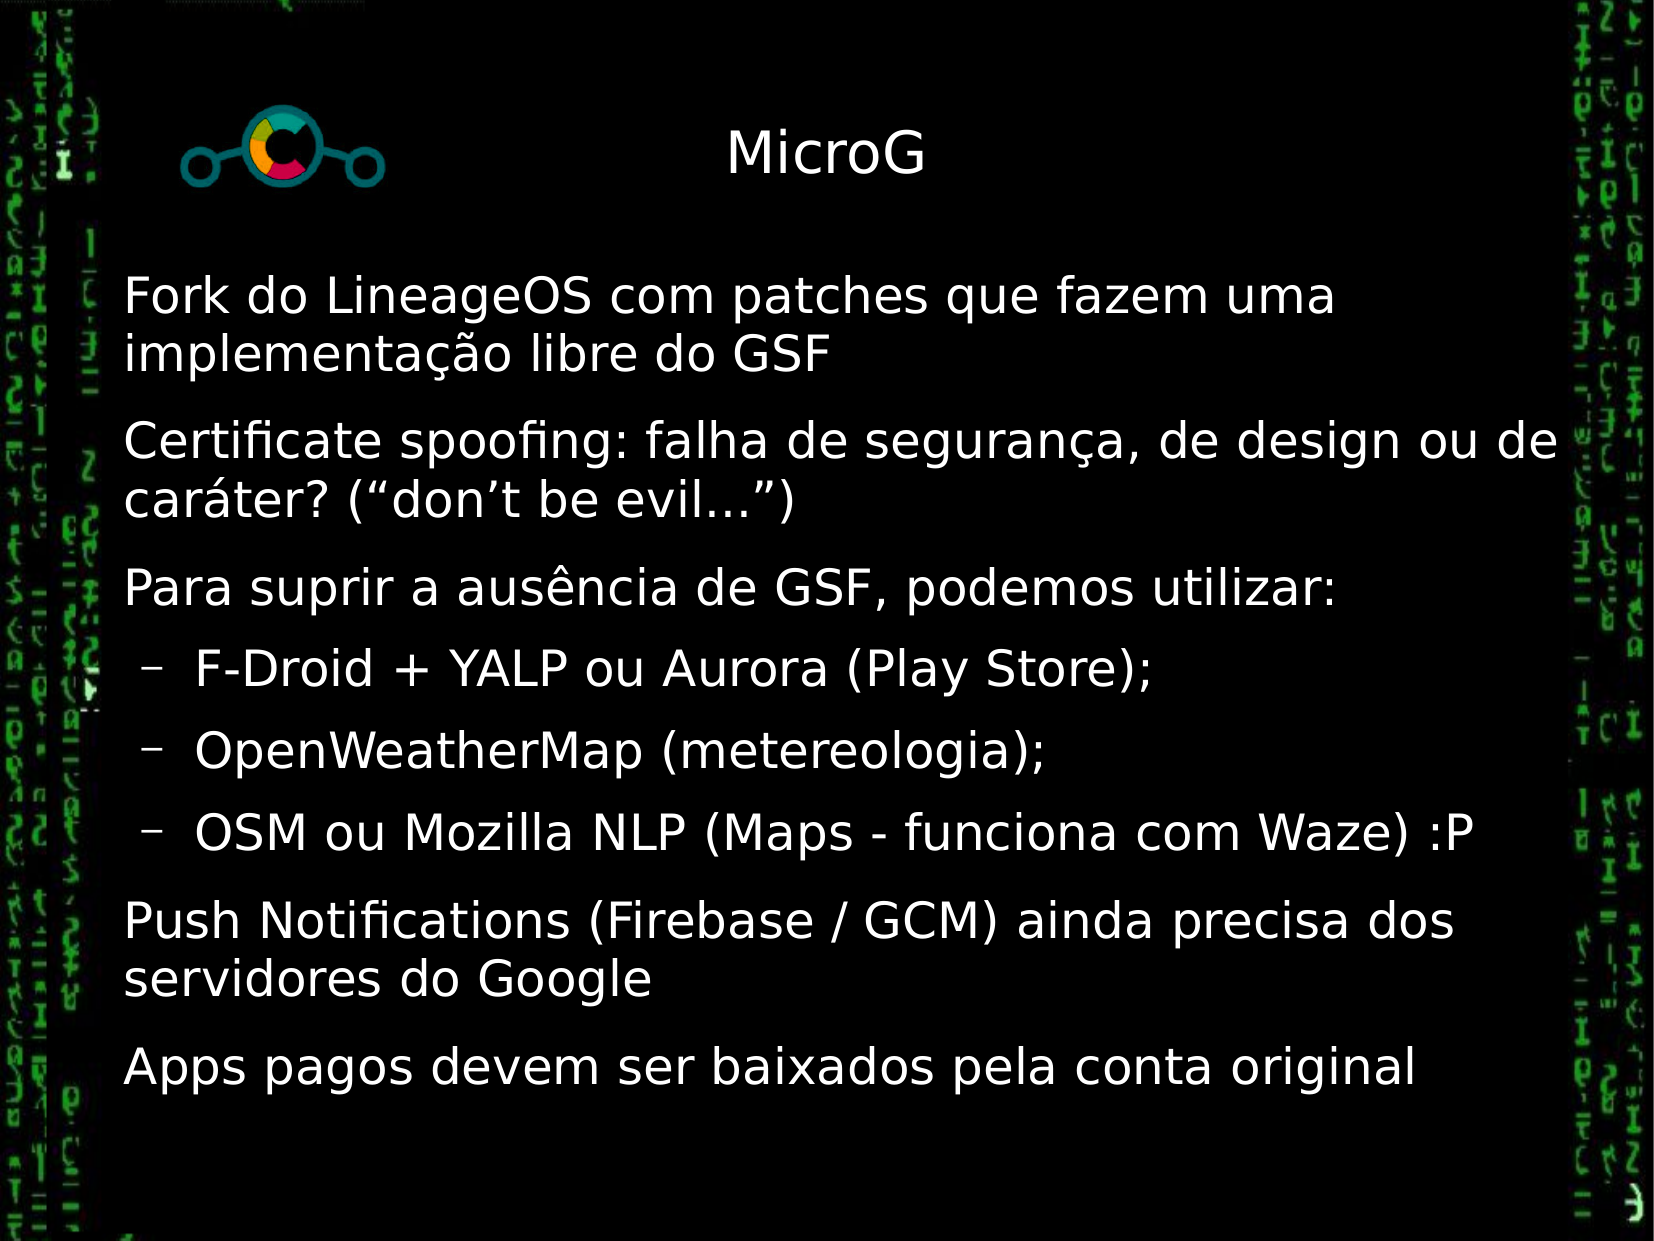

# MicroG
Fork do LineageOS com patches que fazem uma implementação libre do GSF
Certificate spoofing: falha de segurança, de design ou de caráter? (“don’t be evil...”)
Para suprir a ausência de GSF, podemos utilizar:
F-Droid + YALP ou Aurora (Play Store);
OpenWeatherMap (metereologia);
OSM ou Mozilla NLP (Maps - funciona com Waze) :P
Push Notifications (Firebase / GCM) ainda precisa dos servidores do Google
Apps pagos devem ser baixados pela conta original